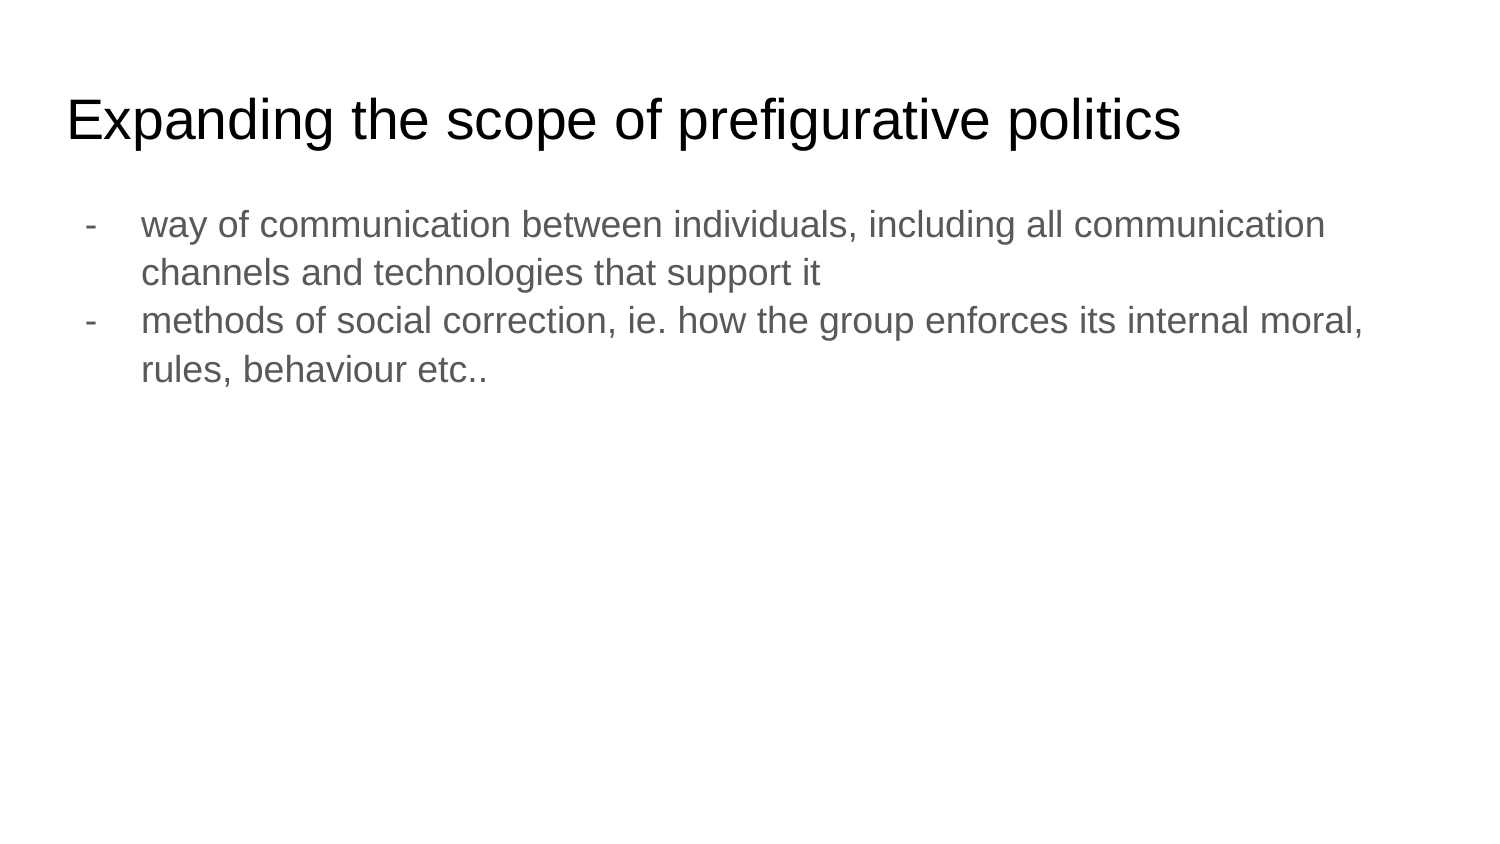

# Expanding the scope of prefigurative politics
way of communication between individuals, including all communication channels and technologies that support it
methods of social correction, ie. how the group enforces its internal moral, rules, behaviour etc..